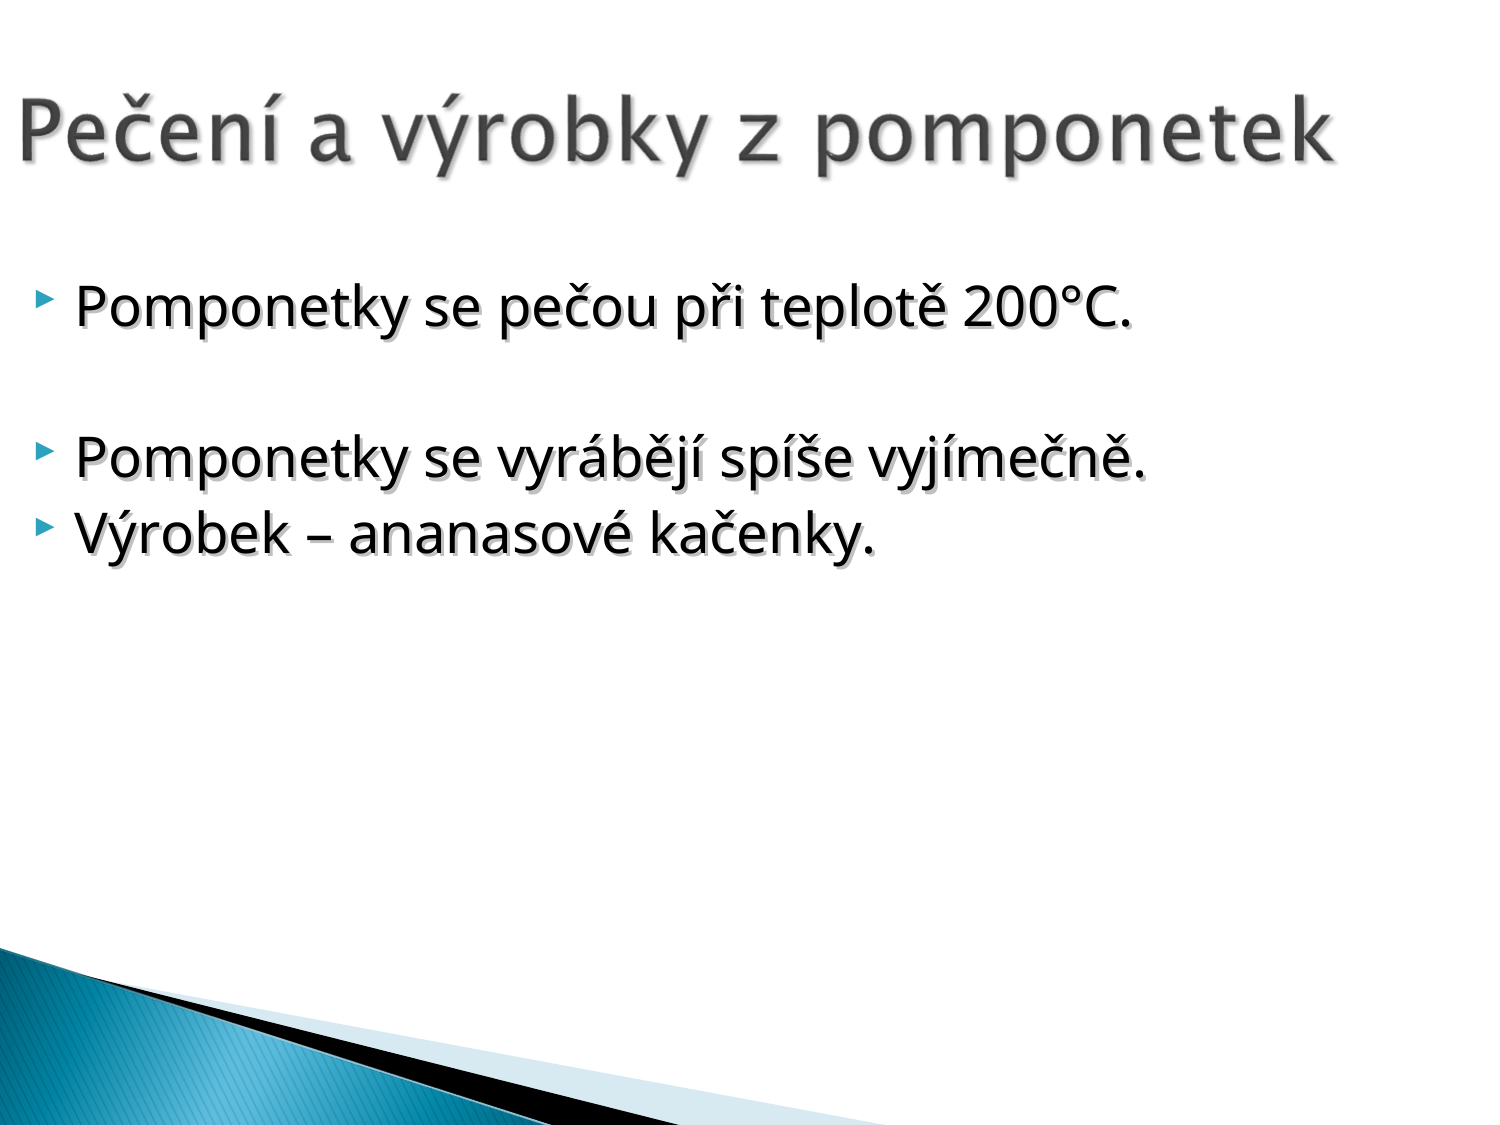

Pomponetky se pečou při teplotě 200°C.
Pomponetky se vyrábějí spíše vyjímečně.
Výrobek – ananasové kačenky.